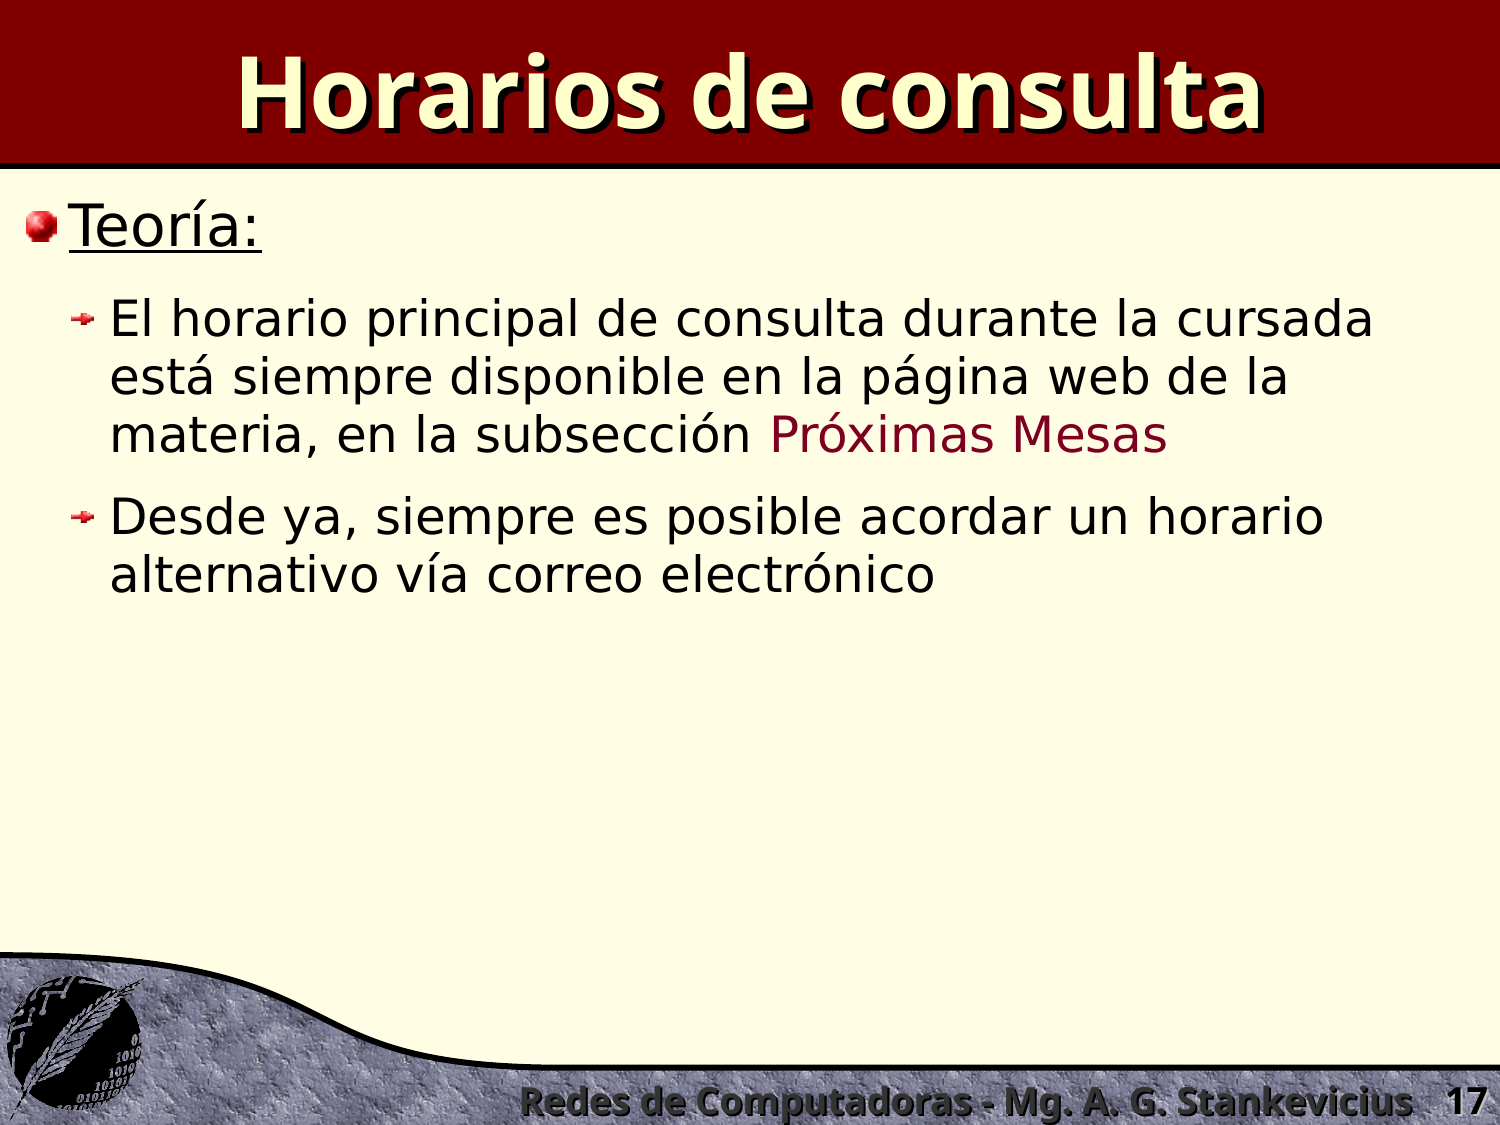

# Horarios de consulta
Teoría:
El horario principal de consulta durante la cursada está siempre disponible en la página web de la materia, en la subsección Próximas Mesas
Desde ya, siempre es posible acordar un horario alternativo vía correo electrónico
17